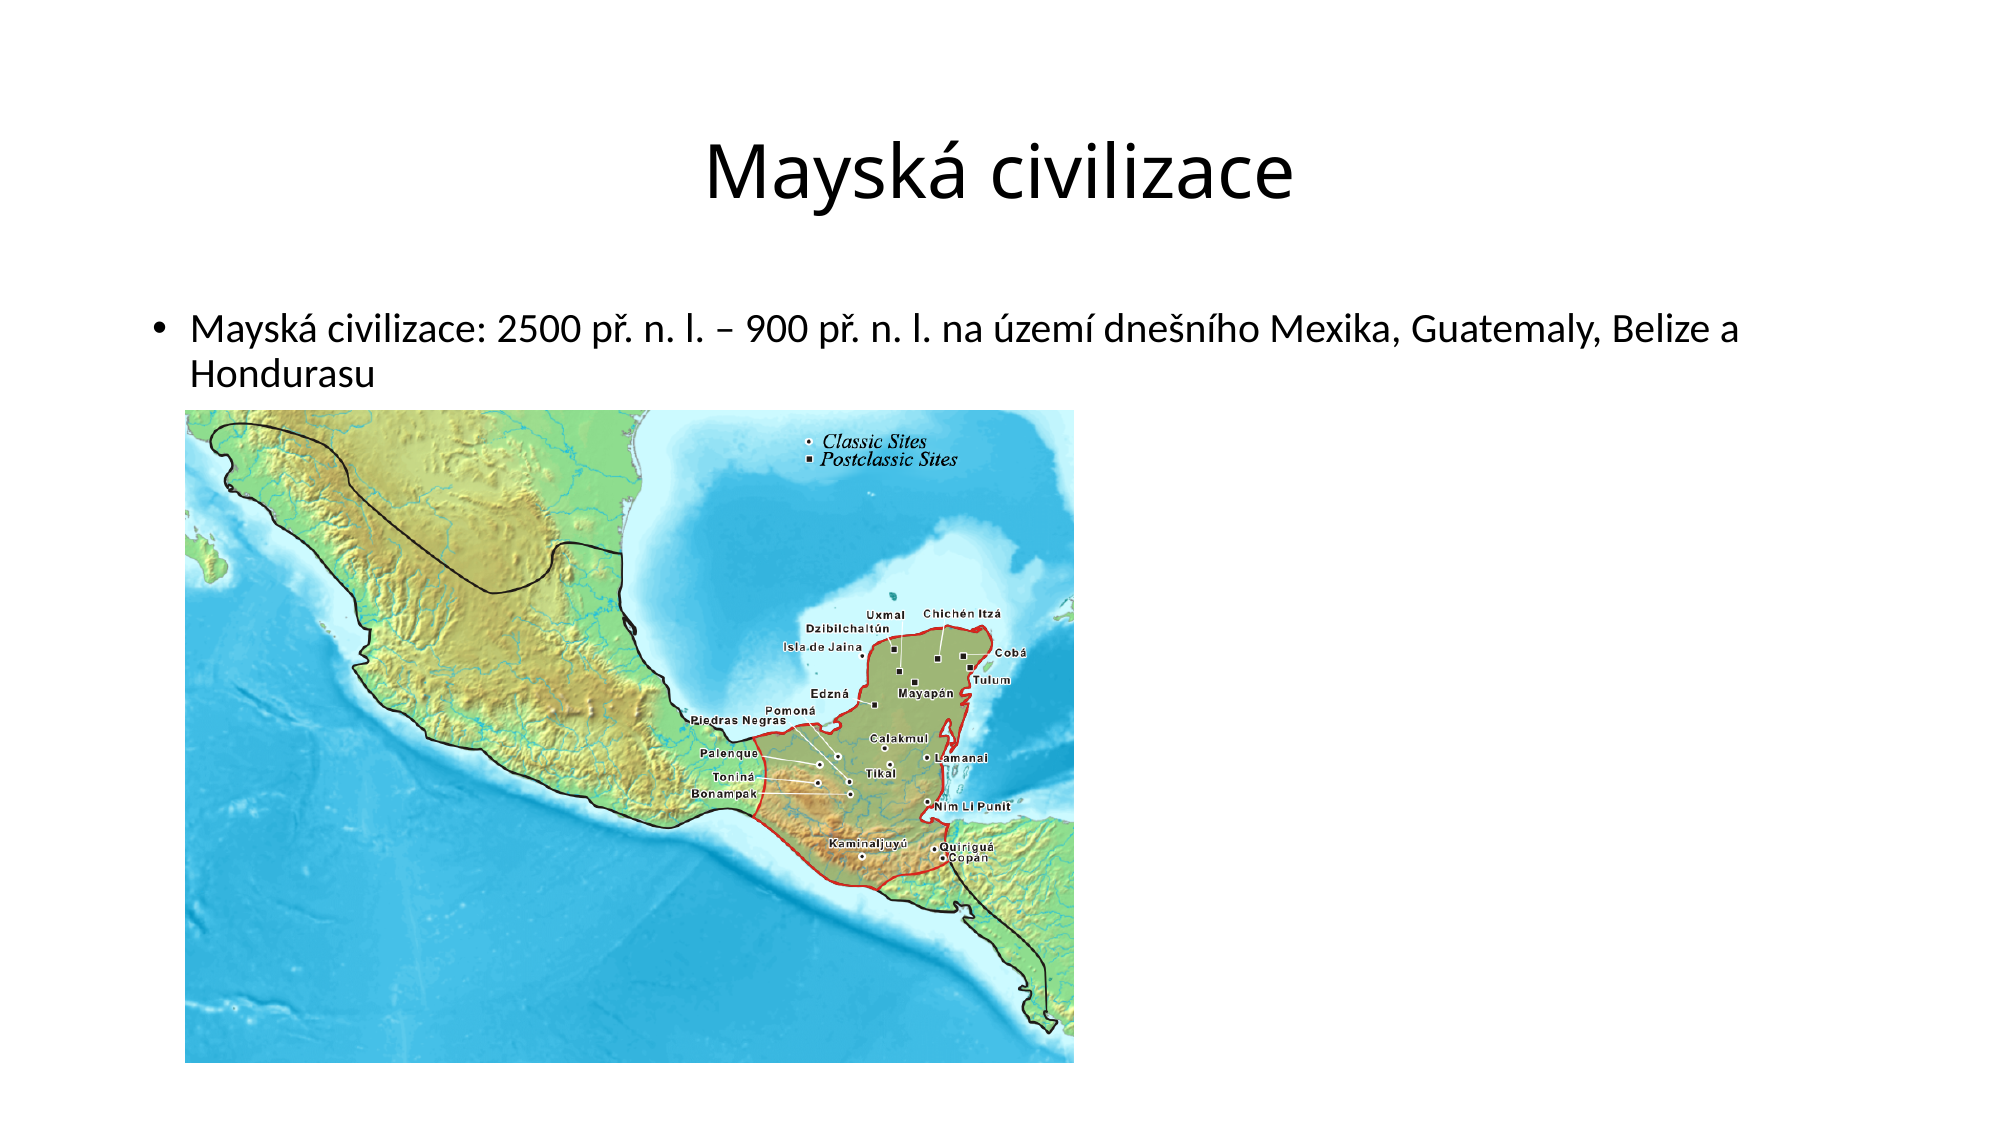

# Mayská civilizace
Mayská civilizace: 2500 př. n. l. – 900 př. n. l. na území dnešního Mexika, Guatemaly, Belize a Hondurasu